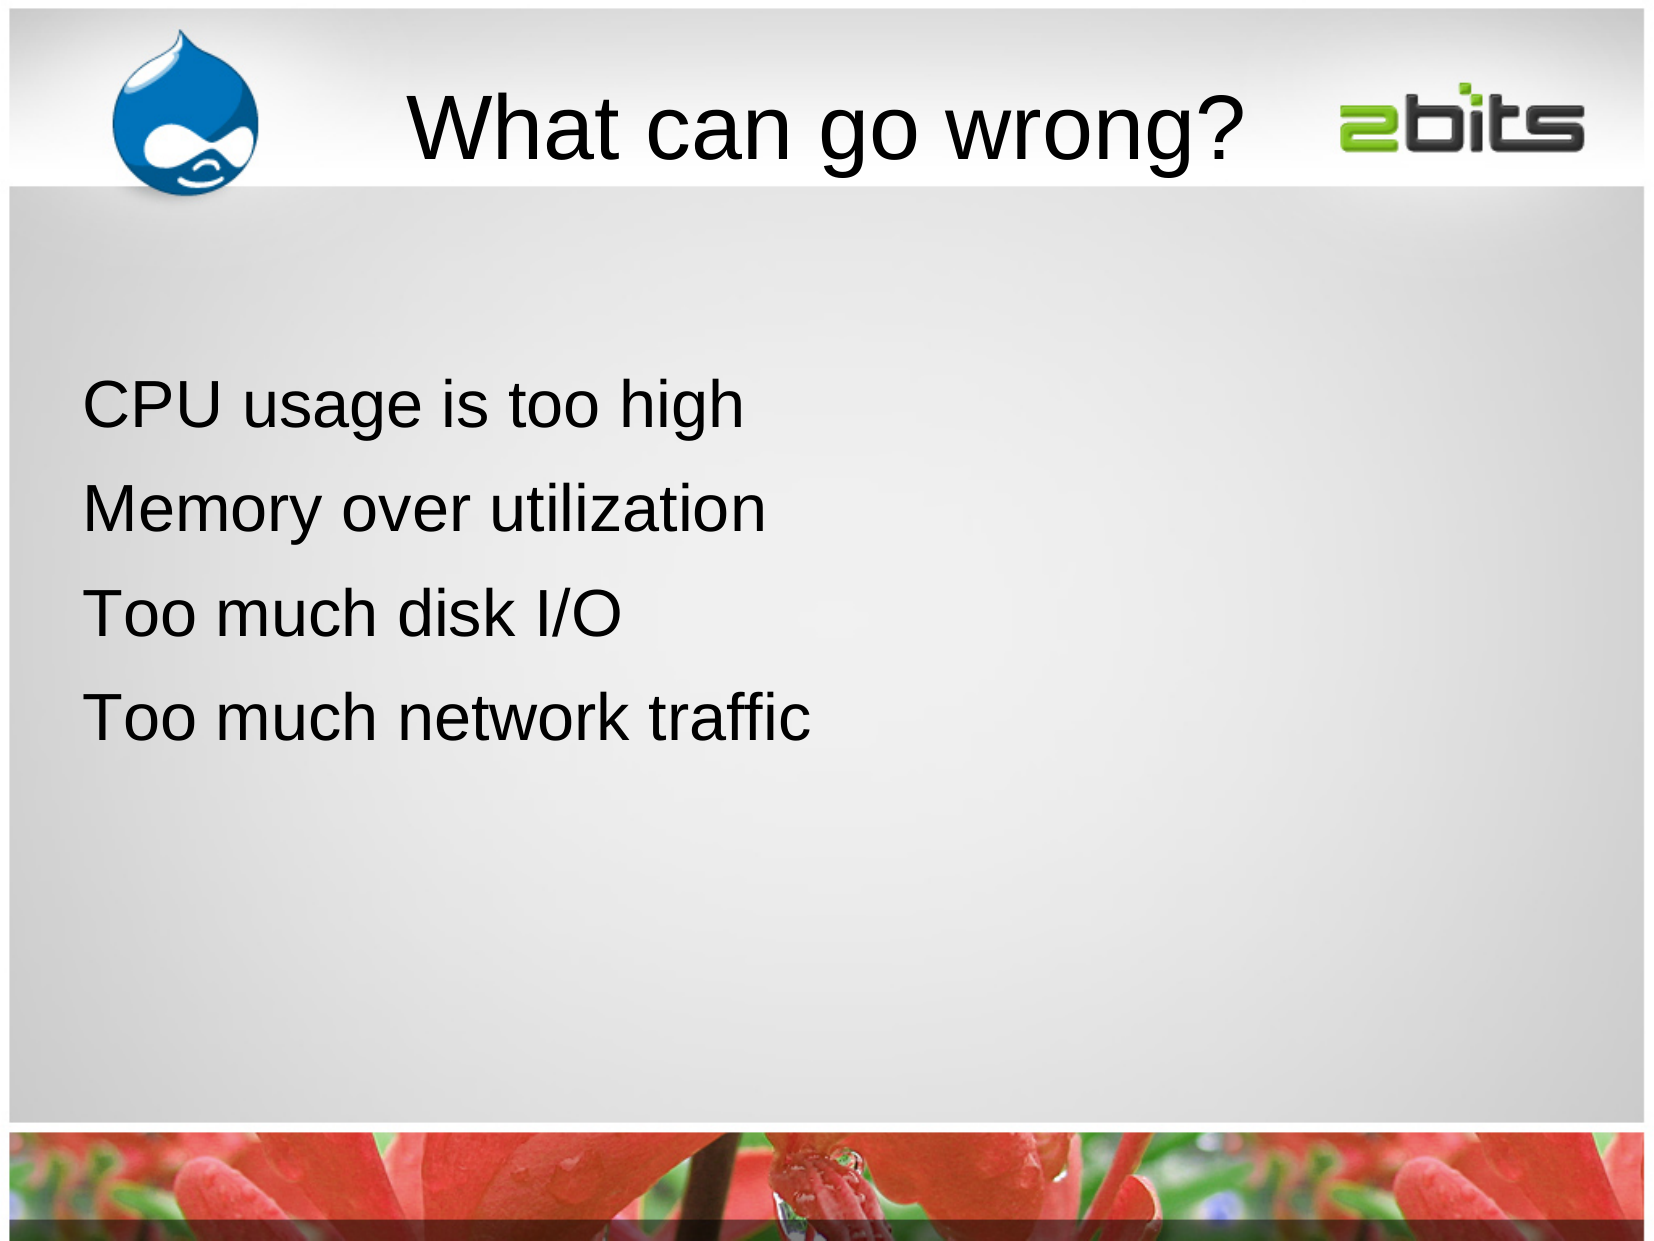

# What can go wrong?
CPU usage is too high
Memory over utilization
Too much disk I/O
Too much network traffic